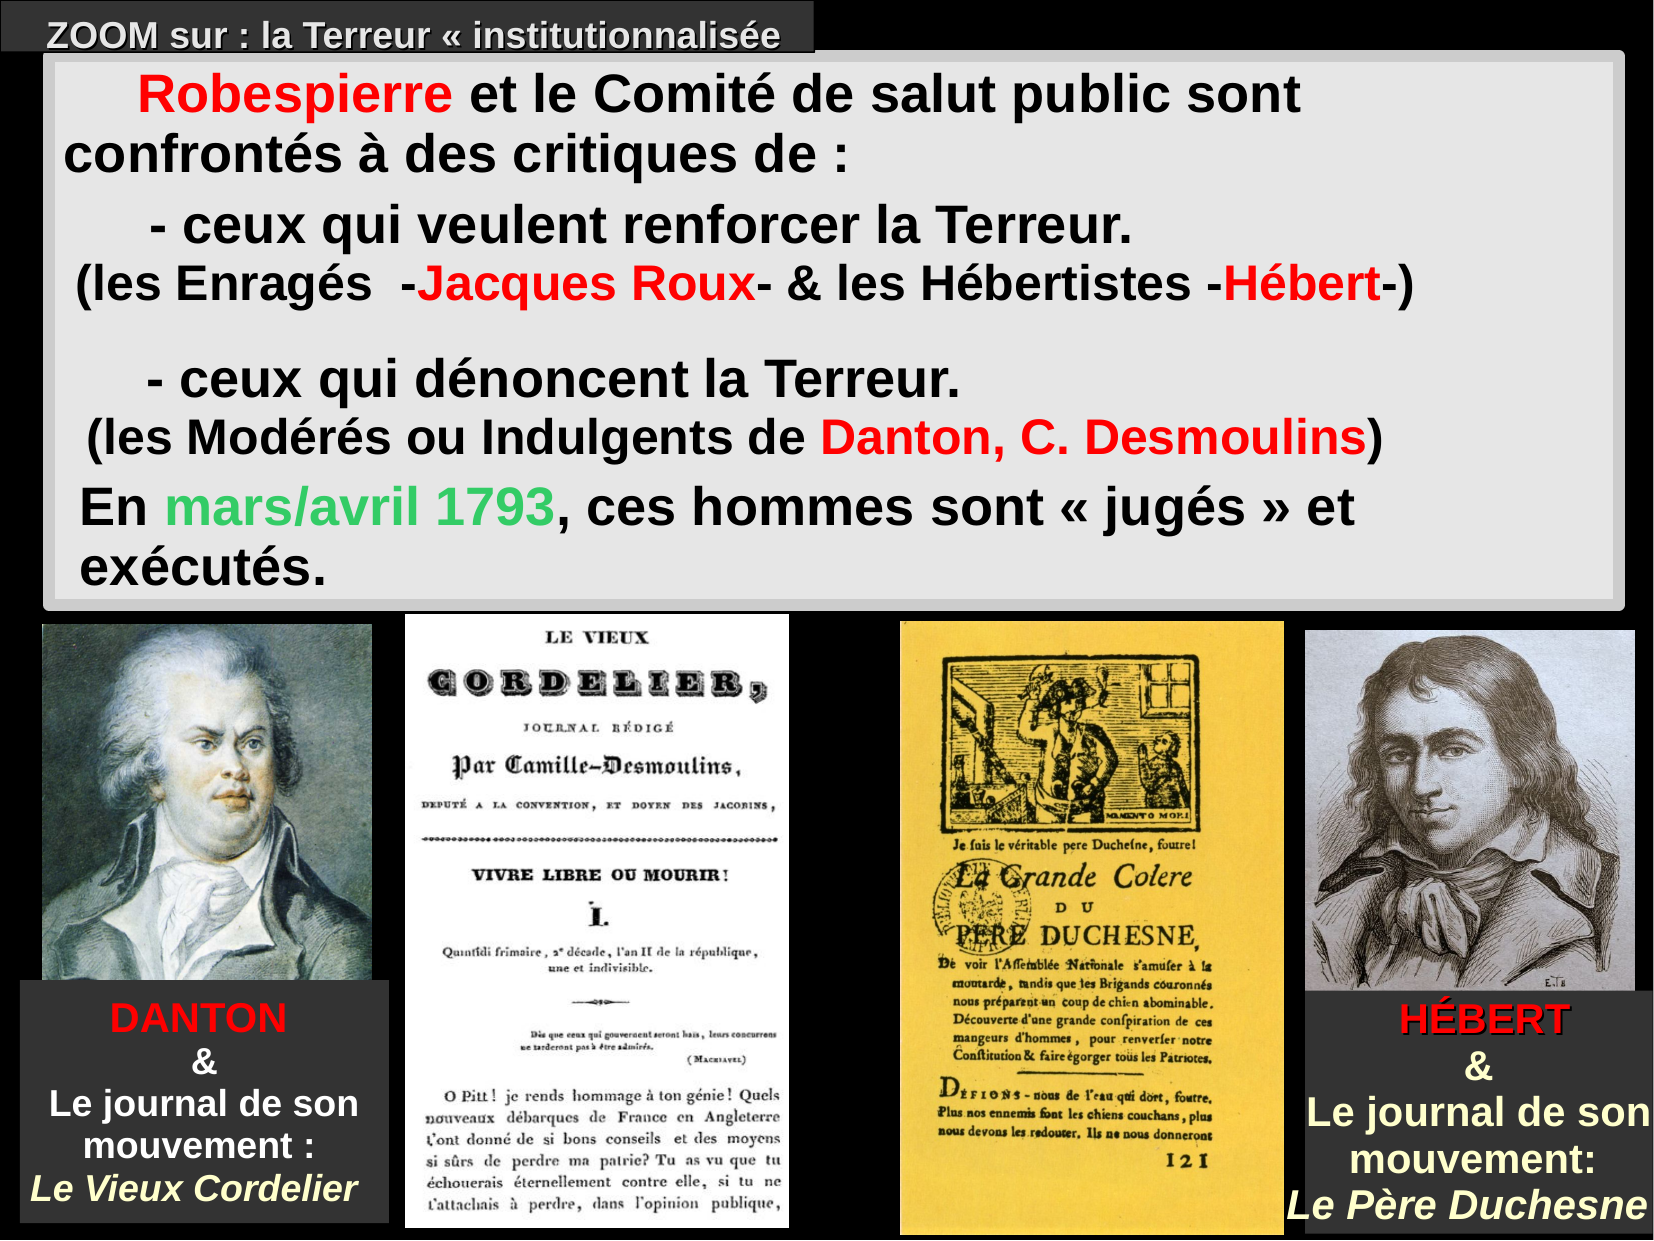

ZOOM sur : la Terreur « institutionnalisée
	Robespierre et le Comité de salut public sont confrontés à des critiques de :
	- ceux qui veulent renforcer la Terreur.
(les Enragés -Jacques Roux- & les Hébertistes -Hébert-)
	- ceux qui dénoncent la Terreur.
 (les Modérés ou Indulgents de Danton, C. Desmoulins)
En mars/avril 1793, ces hommes sont « jugés » et exécutés.
DANTON
&
Le journal de son
mouvement :
Le Vieux Cordelier
 HÉBERT
&
Le journal de son
mouvement:
Le Père Duchesne